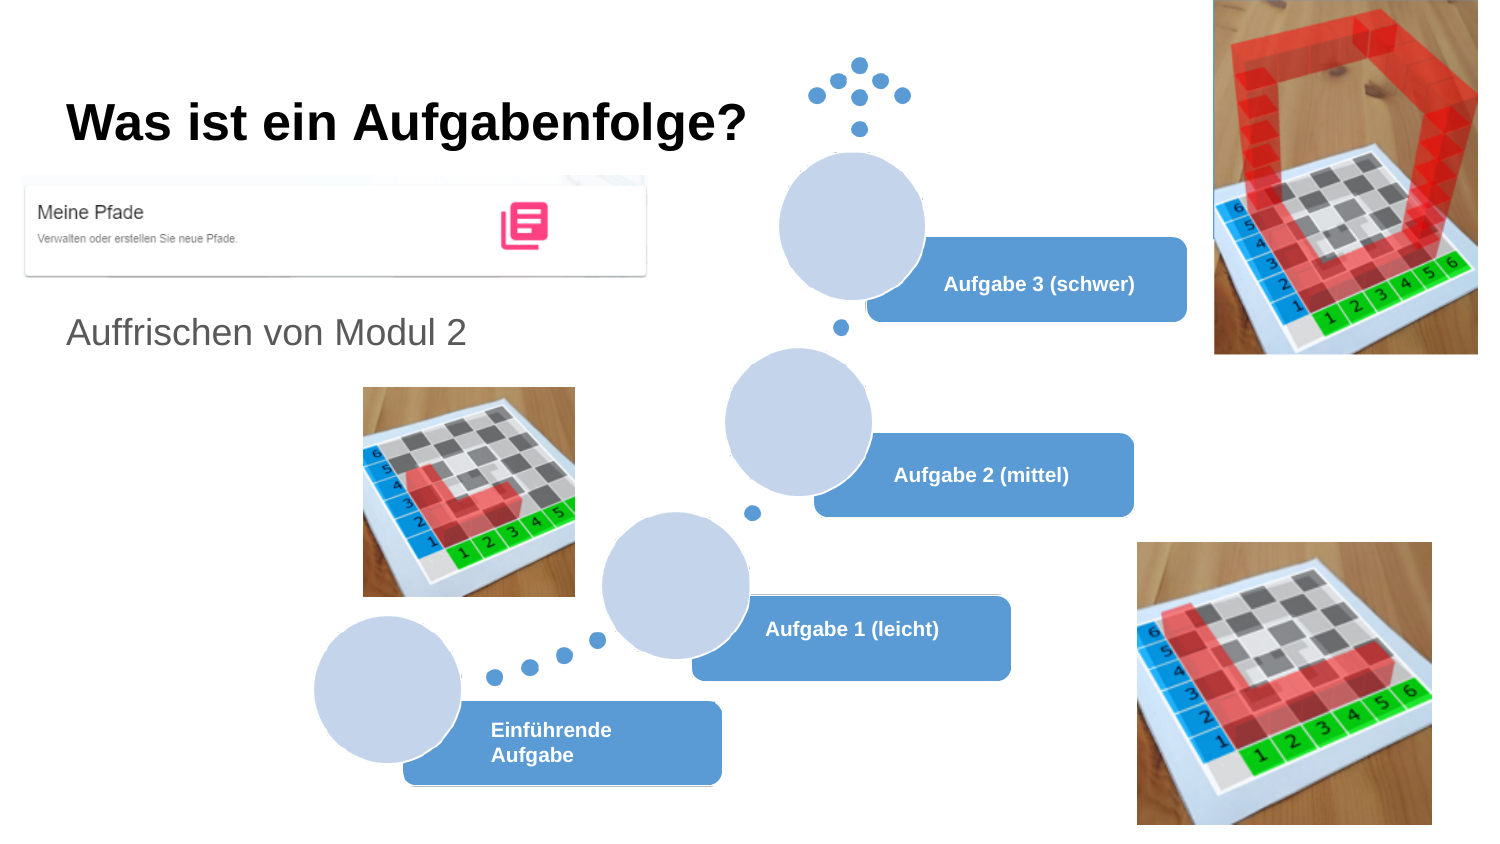

# Was ist ein Aufgabenfolge?
Aufgabe 3 (schwer)
Auffrischen von Modul 2
Aufgabe 2 (mittel)
Aufgabe 1 (leicht)
Einführende Aufgabe